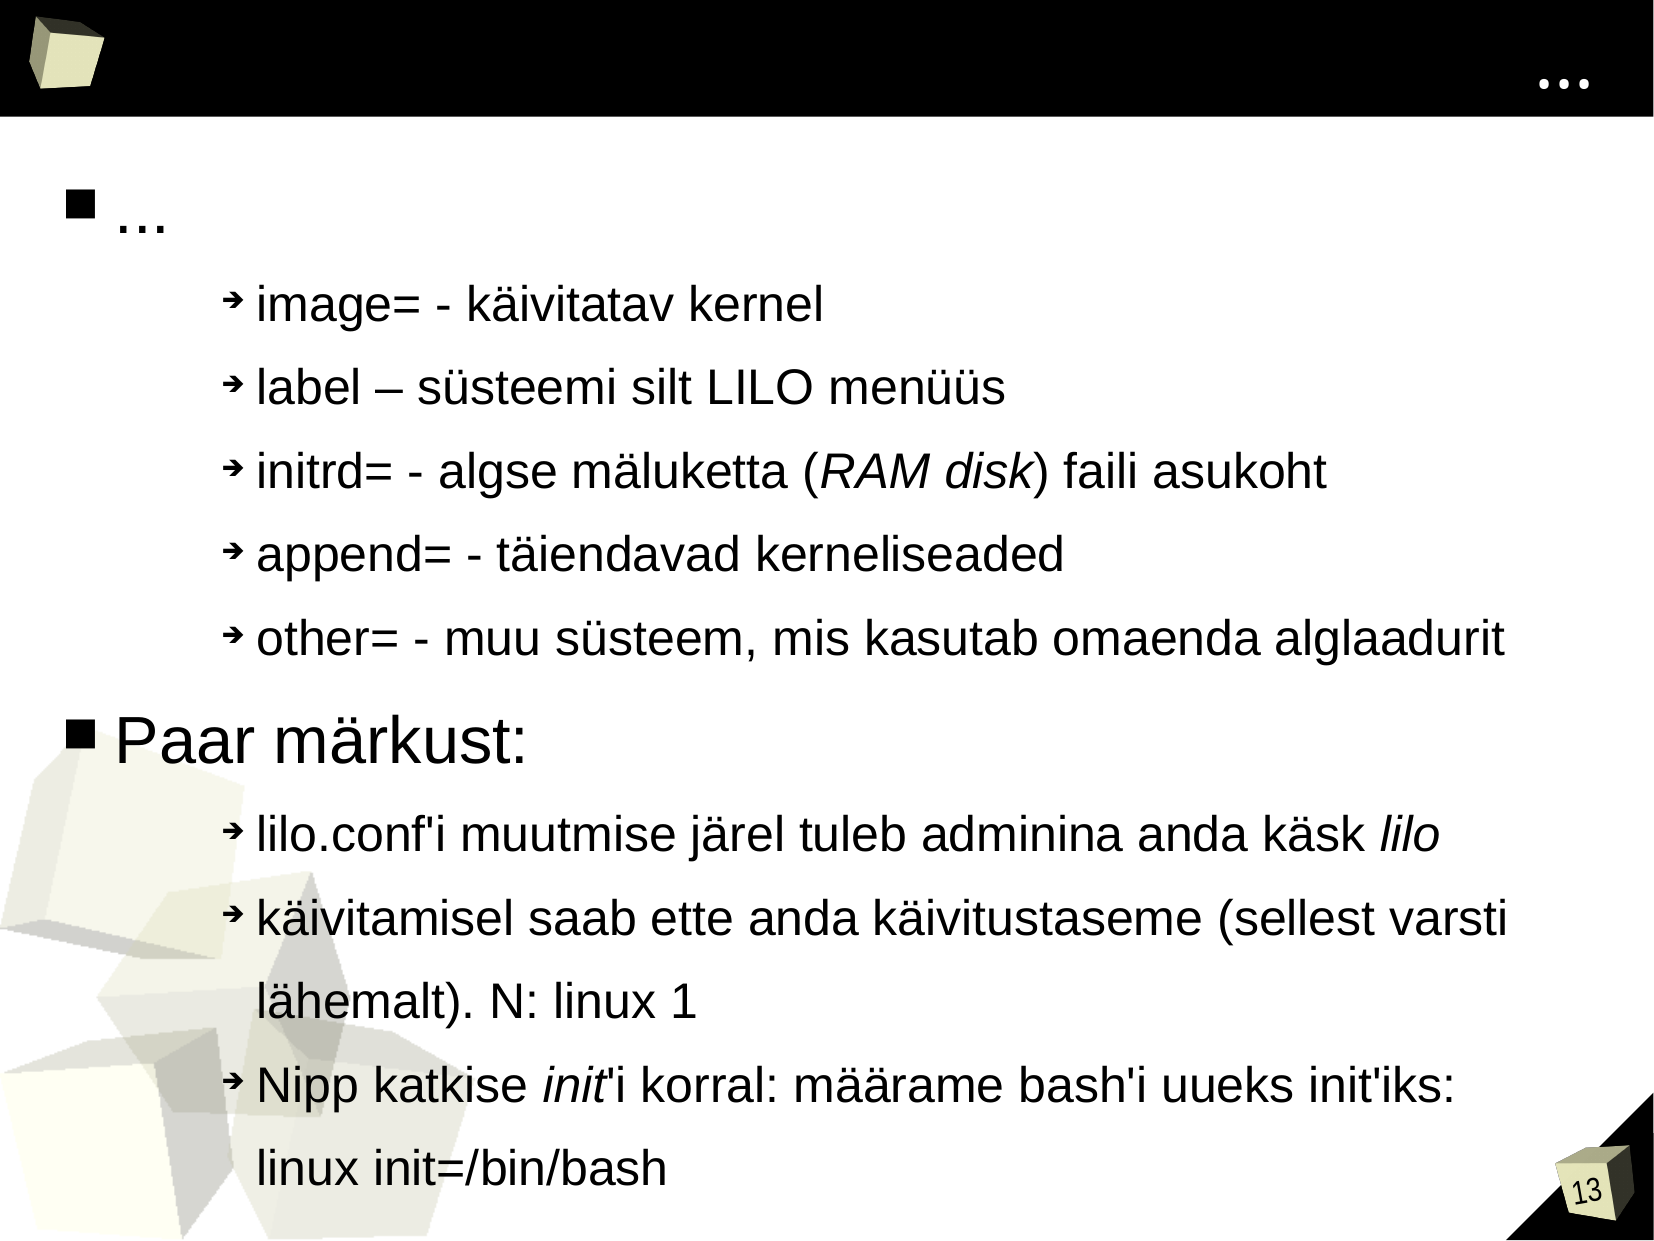

# ...
...
image= - käivitatav kernel
label – süsteemi silt LILO menüüs
initrd= - algse mäluketta (RAM disk) faili asukoht
append= - täiendavad kerneliseaded
other= - muu süsteem, mis kasutab omaenda alglaadurit
Paar märkust:
lilo.conf'i muutmise järel tuleb adminina anda käsk lilo
käivitamisel saab ette anda käivitustaseme (sellest varsti lähemalt). N: linux 1
Nipp katkise init'i korral: määrame bash'i uueks init'iks:
linux init=/bin/bash